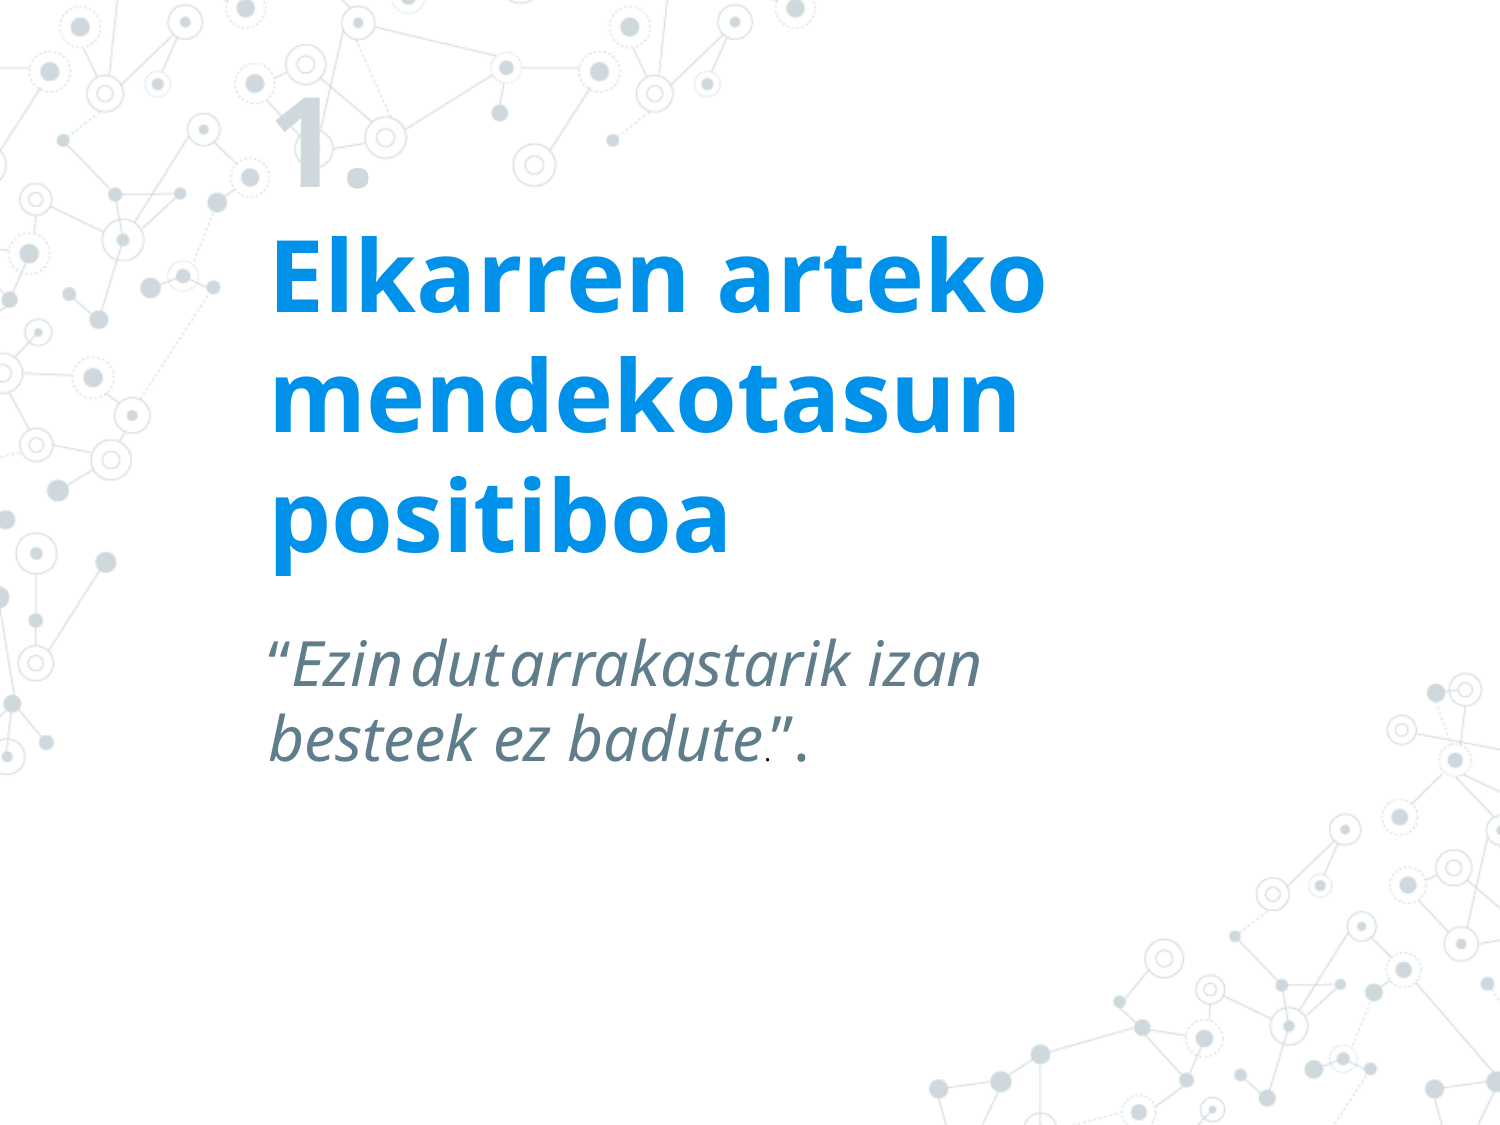

# 1. Elkarren arteko mendekotasun positiboa
“Ezin dut arrakastarik izan besteek ez badute.”.